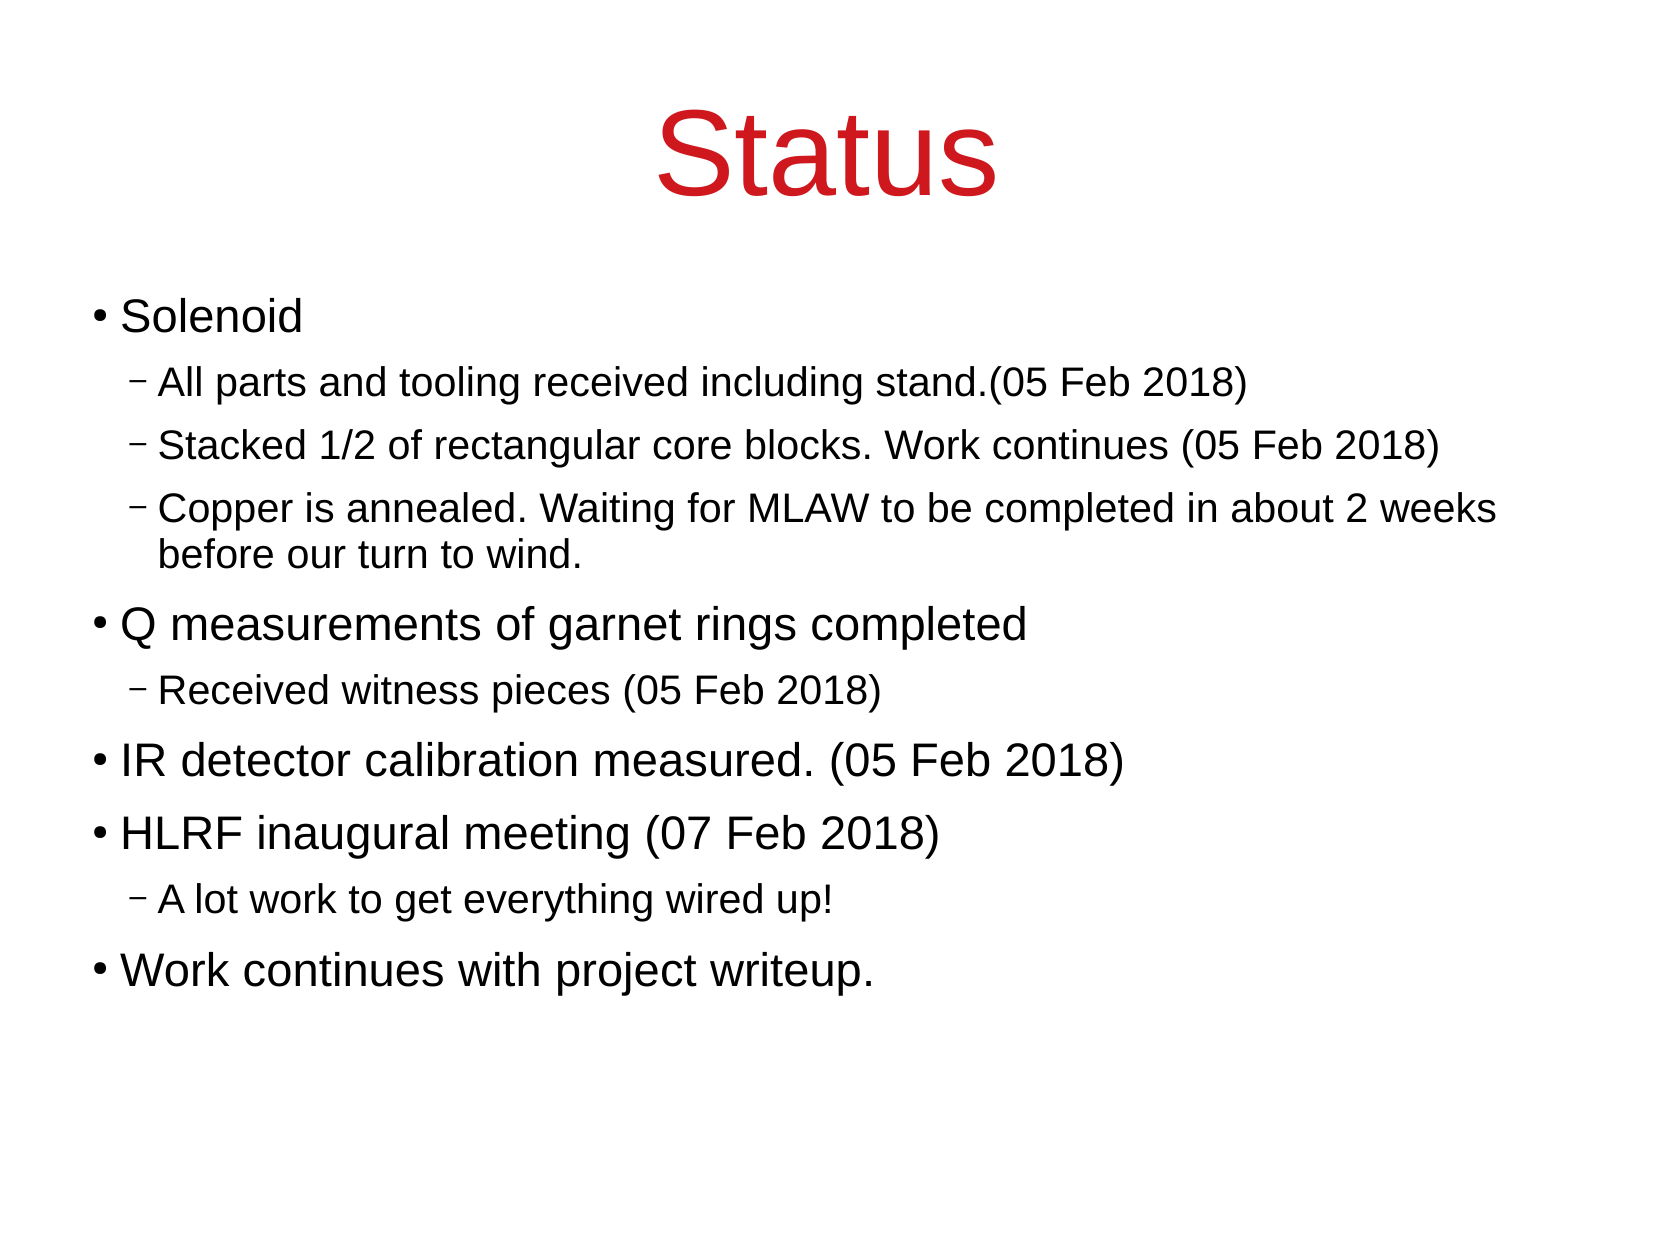

# Status
Solenoid
All parts and tooling received including stand.(05 Feb 2018)
Stacked 1/2 of rectangular core blocks. Work continues (05 Feb 2018)
Copper is annealed. Waiting for MLAW to be completed in about 2 weeks before our turn to wind.
Q measurements of garnet rings completed
Received witness pieces (05 Feb 2018)
IR detector calibration measured. (05 Feb 2018)
HLRF inaugural meeting (07 Feb 2018)
A lot work to get everything wired up!
Work continues with project writeup.